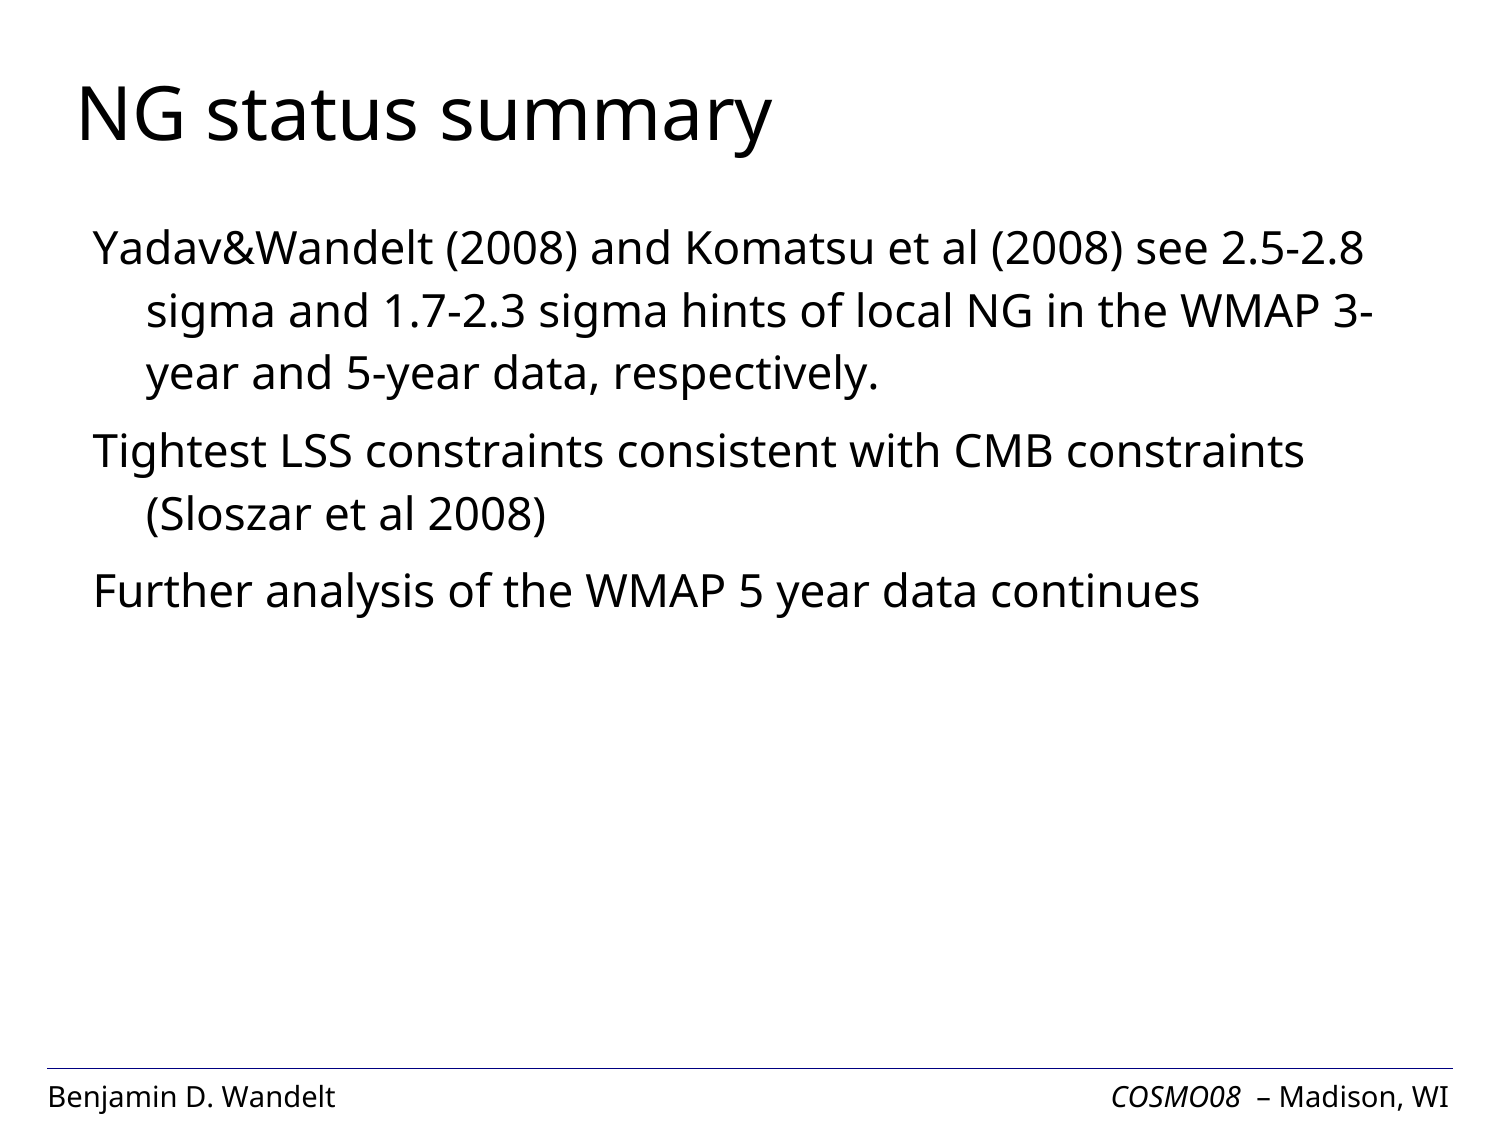

# NG status summary
Yadav&Wandelt (2008) and Komatsu et al (2008) see 2.5-2.8 sigma and 1.7-2.3 sigma hints of local NG in the WMAP 3-year and 5-year data, respectively.
Tightest LSS constraints consistent with CMB constraints (Sloszar et al 2008)
Further analysis of the WMAP 5 year data continues
August 2, 2008